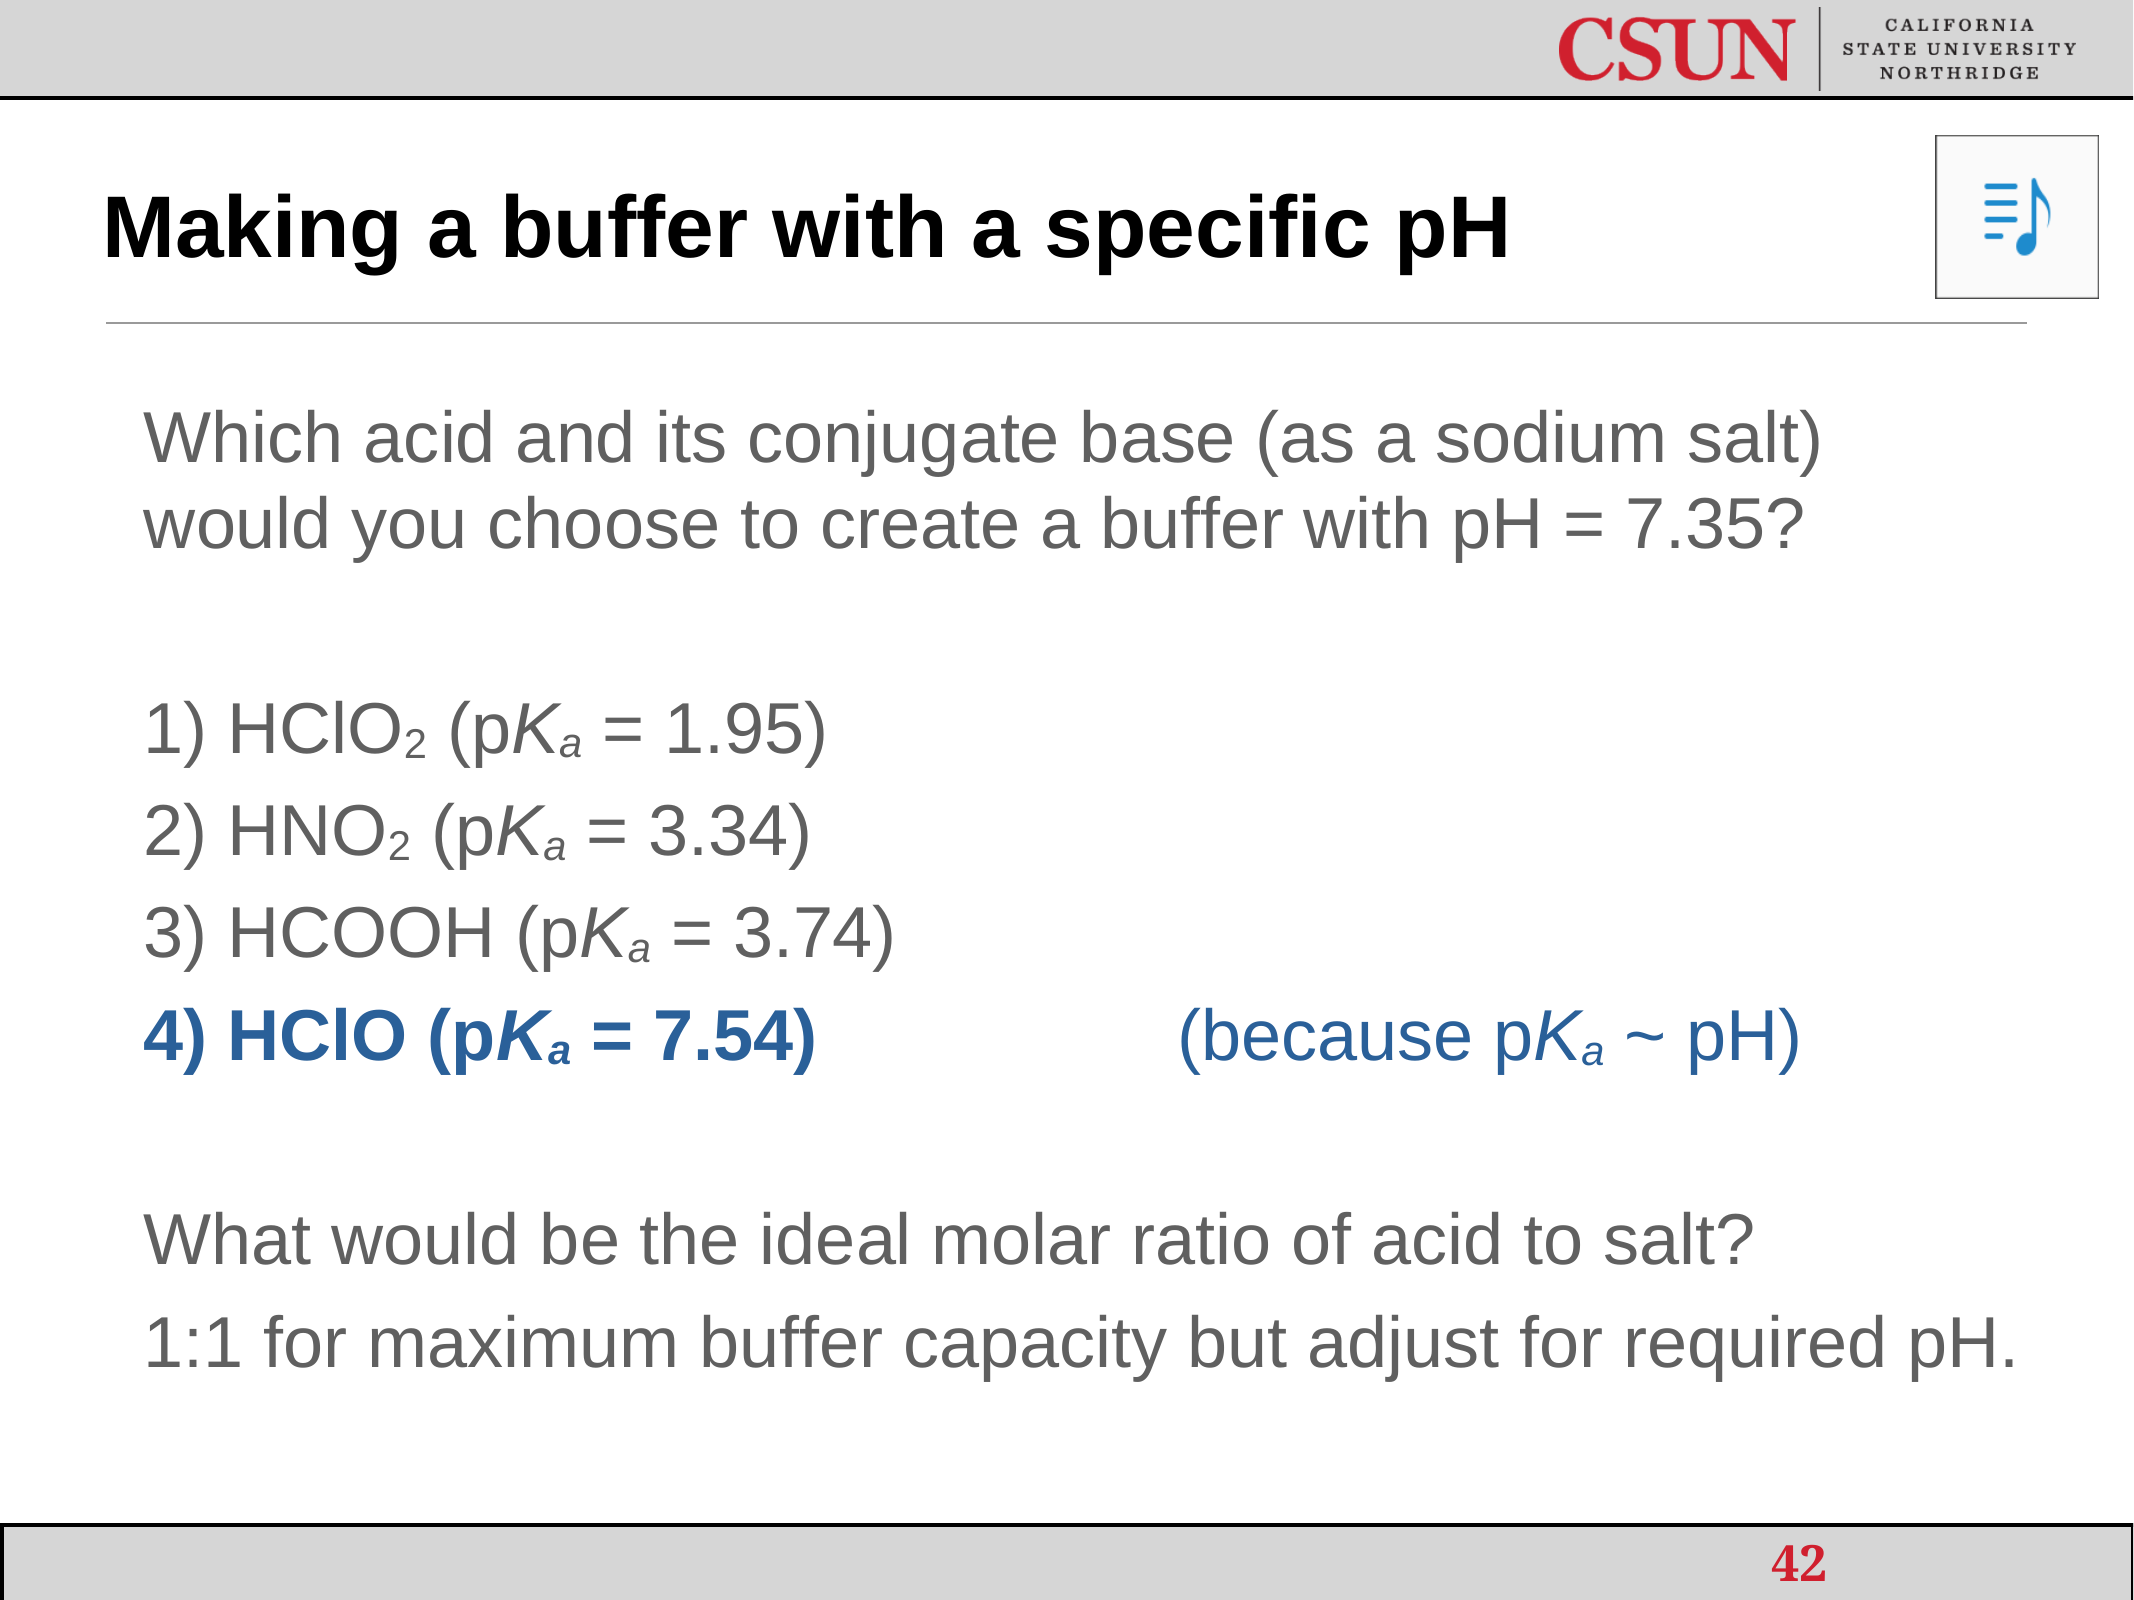

# Making a buffer with a specific pH
Which acid and its conjugate base (as a sodium salt) would you choose to create a buffer with pH = 7.35?
1) HClO2 (pKa = 1.95)
2) HNO2 (pKa = 3.34)
3) HCOOH (pKa = 3.74)
4) HClO (pKa = 7.54) (because pKa ~ pH)
What would be the ideal molar ratio of acid to salt?
1:1 for maximum buffer capacity but adjust for required pH.
42